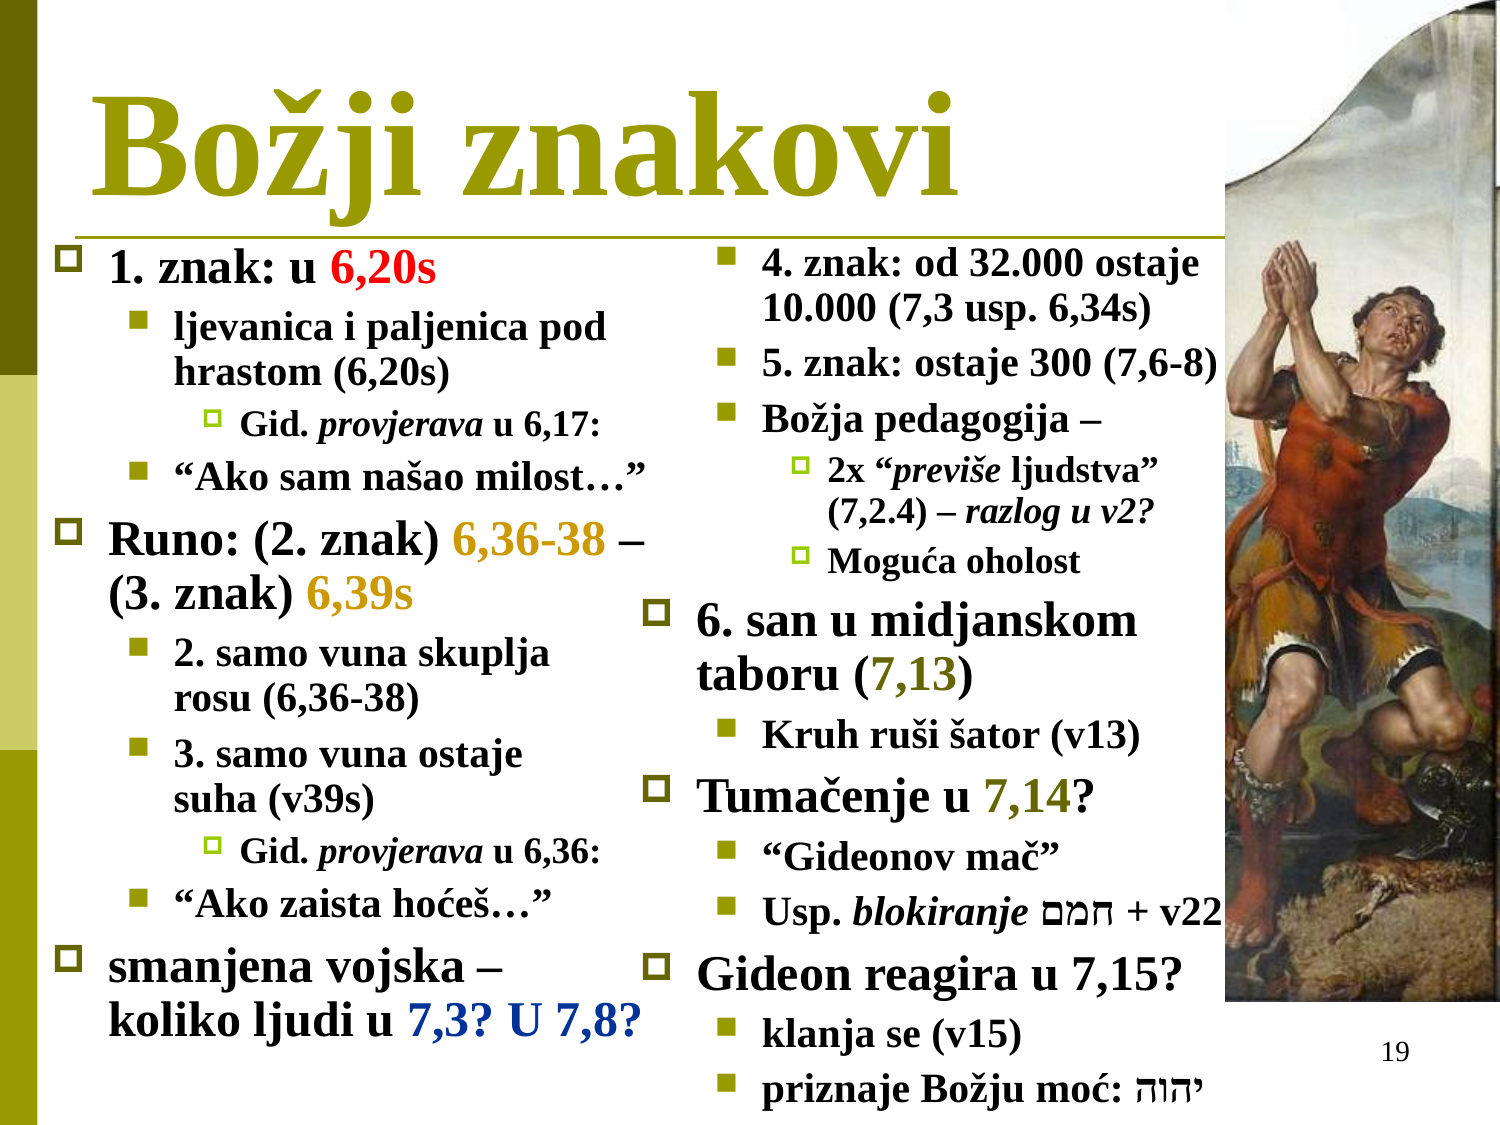

# Božji znakovi
1. znak: u 6,20s
ljevanica i paljenica pod hrastom (6,20s)
Gid. provjerava u 6,17:
“Ako sam našao milost…”
Runo: (2. znak) 6,36-38 –
(3. znak) 6,39s
2. samo vuna skuplja
rosu (6,36-38)
3. samo vuna ostaje
suha (v39s)
Gid. provjerava u 6,36:
“Ako zaista hoćeš…”
smanjena vojska –
koliko ljudi u 7,3? U 7,8?
4. znak: od 32.000 ostaje
10.000 (7,3 usp. 6,34s)
5. znak: ostaje 300 (7,6-8)
Božja pedagogija –
2x “previše ljudstva”
(7,2.4) – razlog u v2?
Moguća oholost
6. san u midjanskom taboru (7,13)
Kruh ruši šator (v13)
Tumačenje u 7,14?
“Gideonov mač”
Usp. blokiranje חמם + v22
Gideon reagira u 7,15?
klanja se (v15)
priznaje Božju moć: יהוה